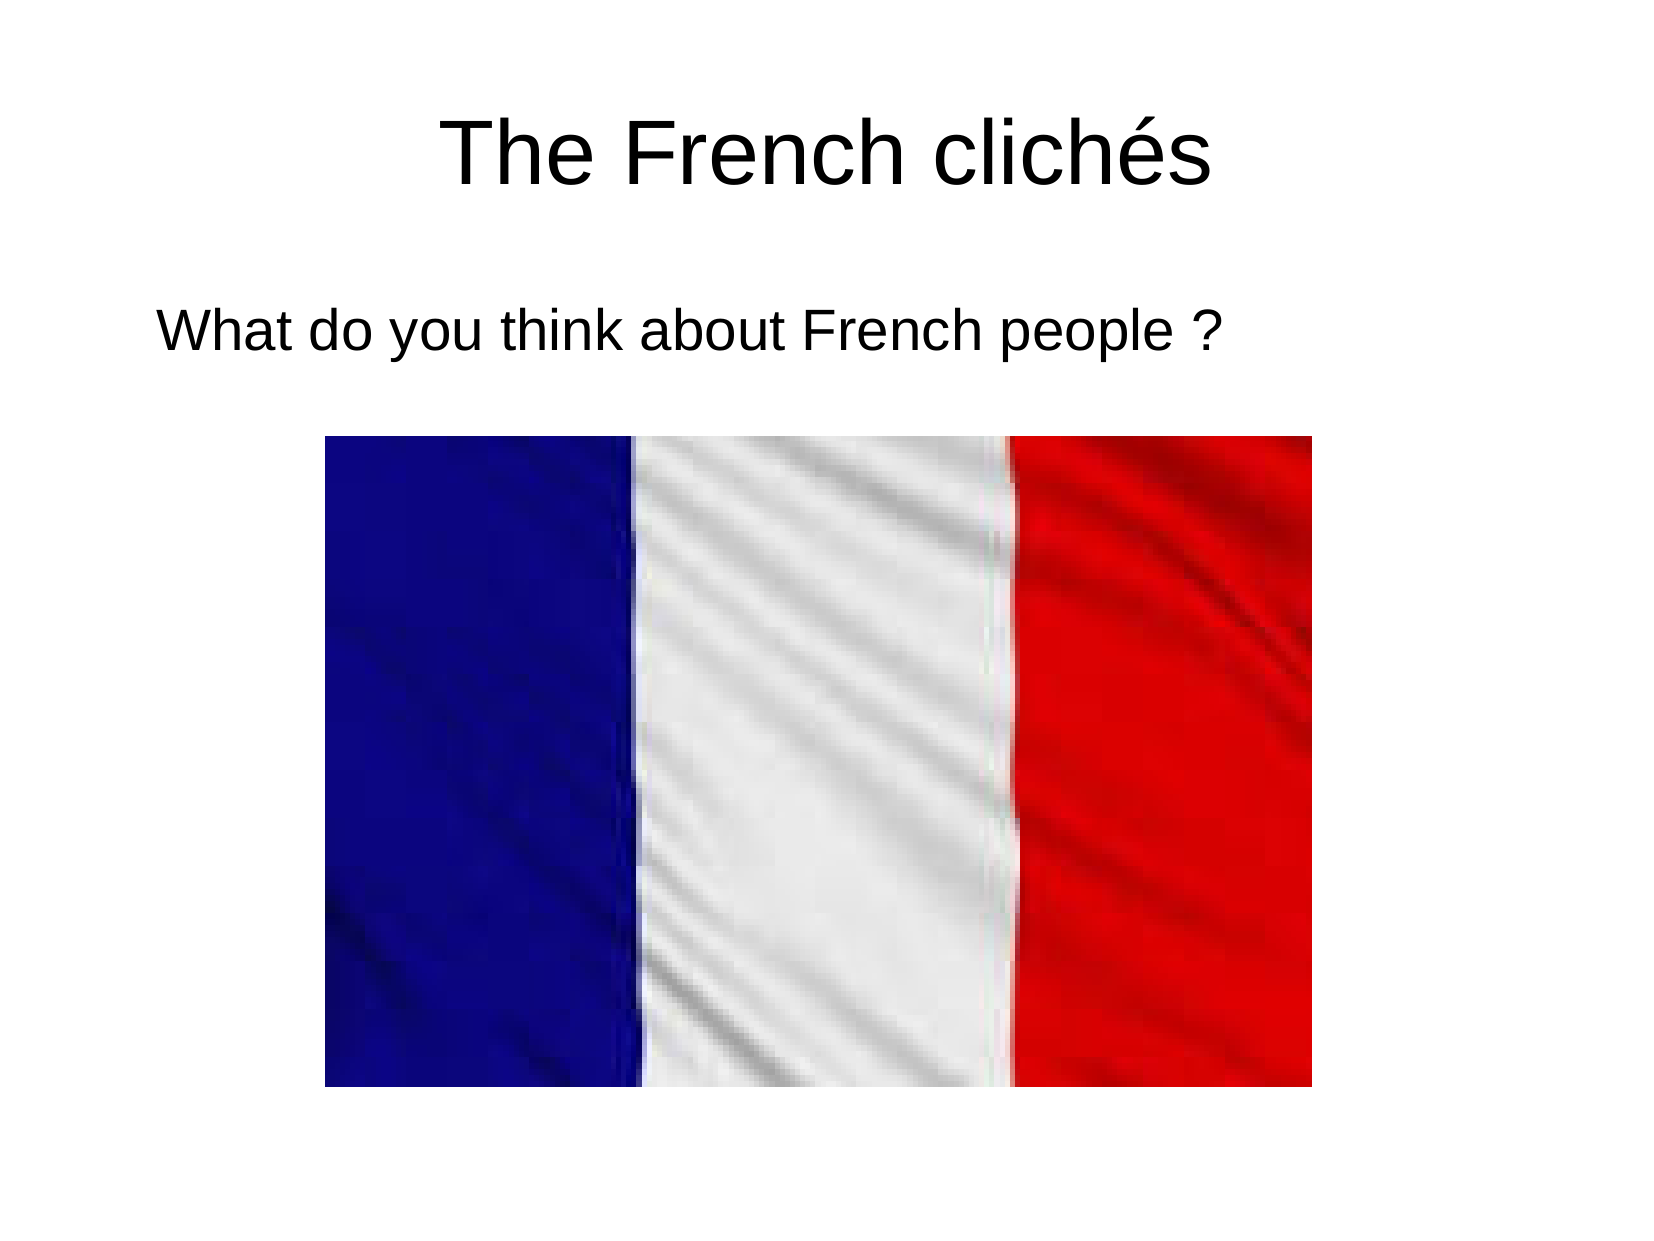

# The French clichés
What do you think about French people ?